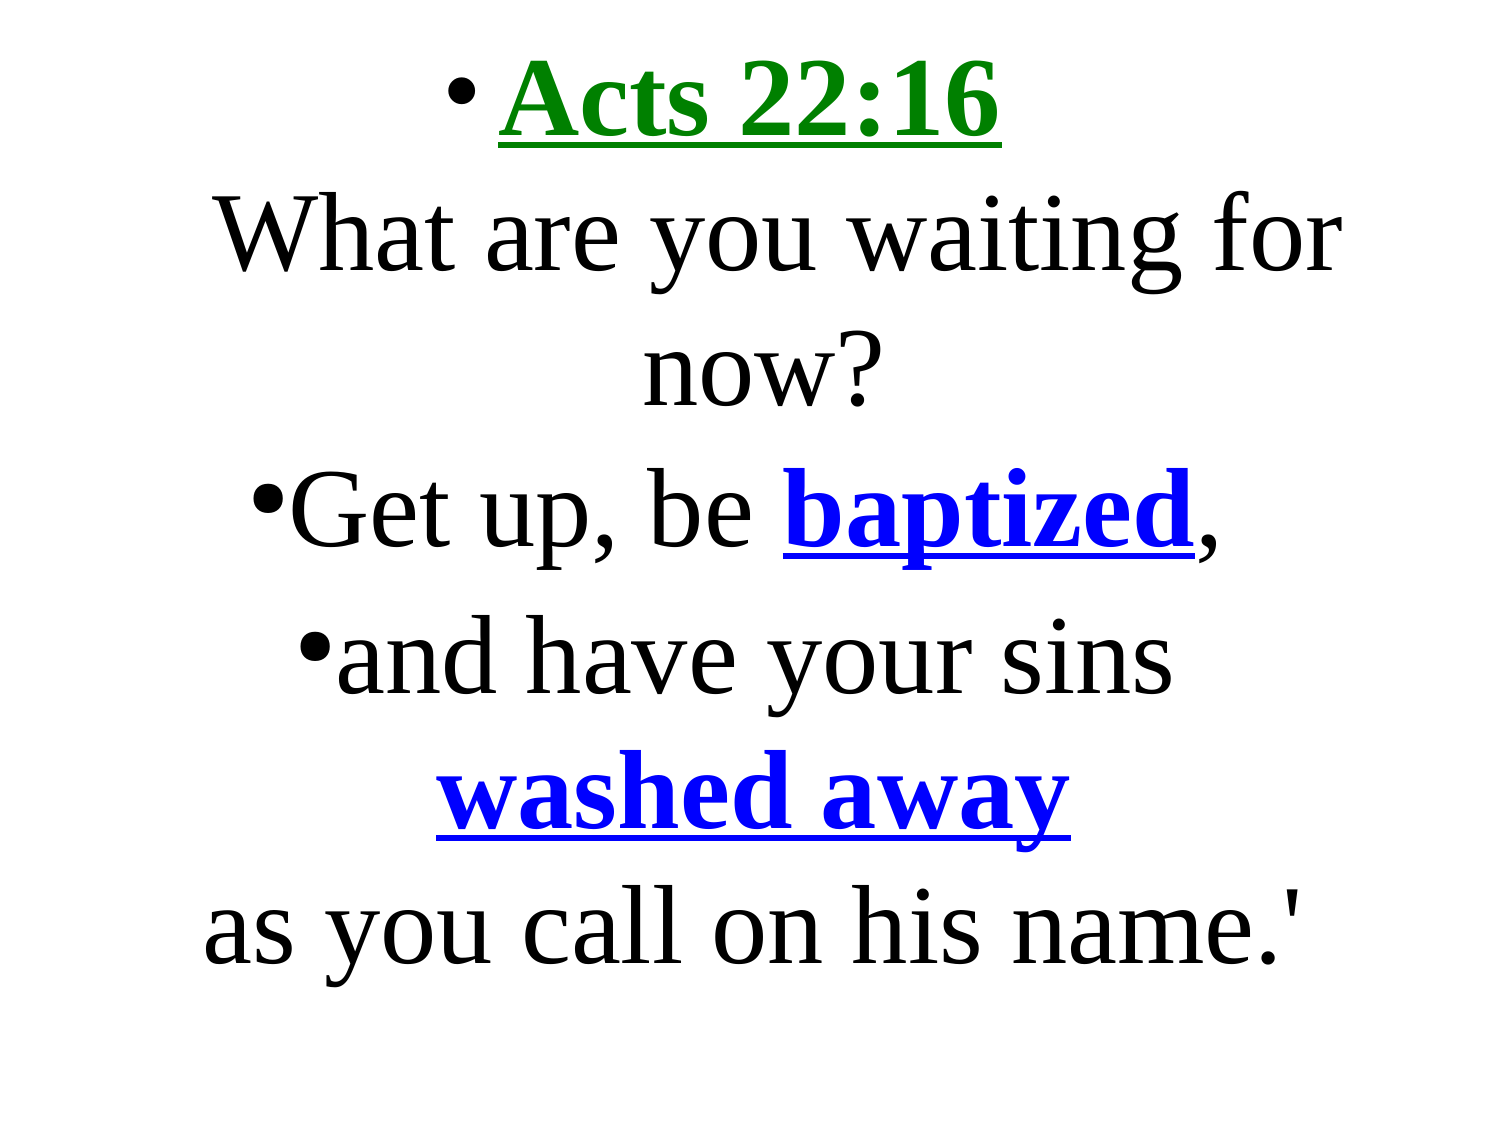

# Acts 22:16  What are you waiting for now?
Get up, be baptized,
and have your sins
washed away
as you call on his name.'